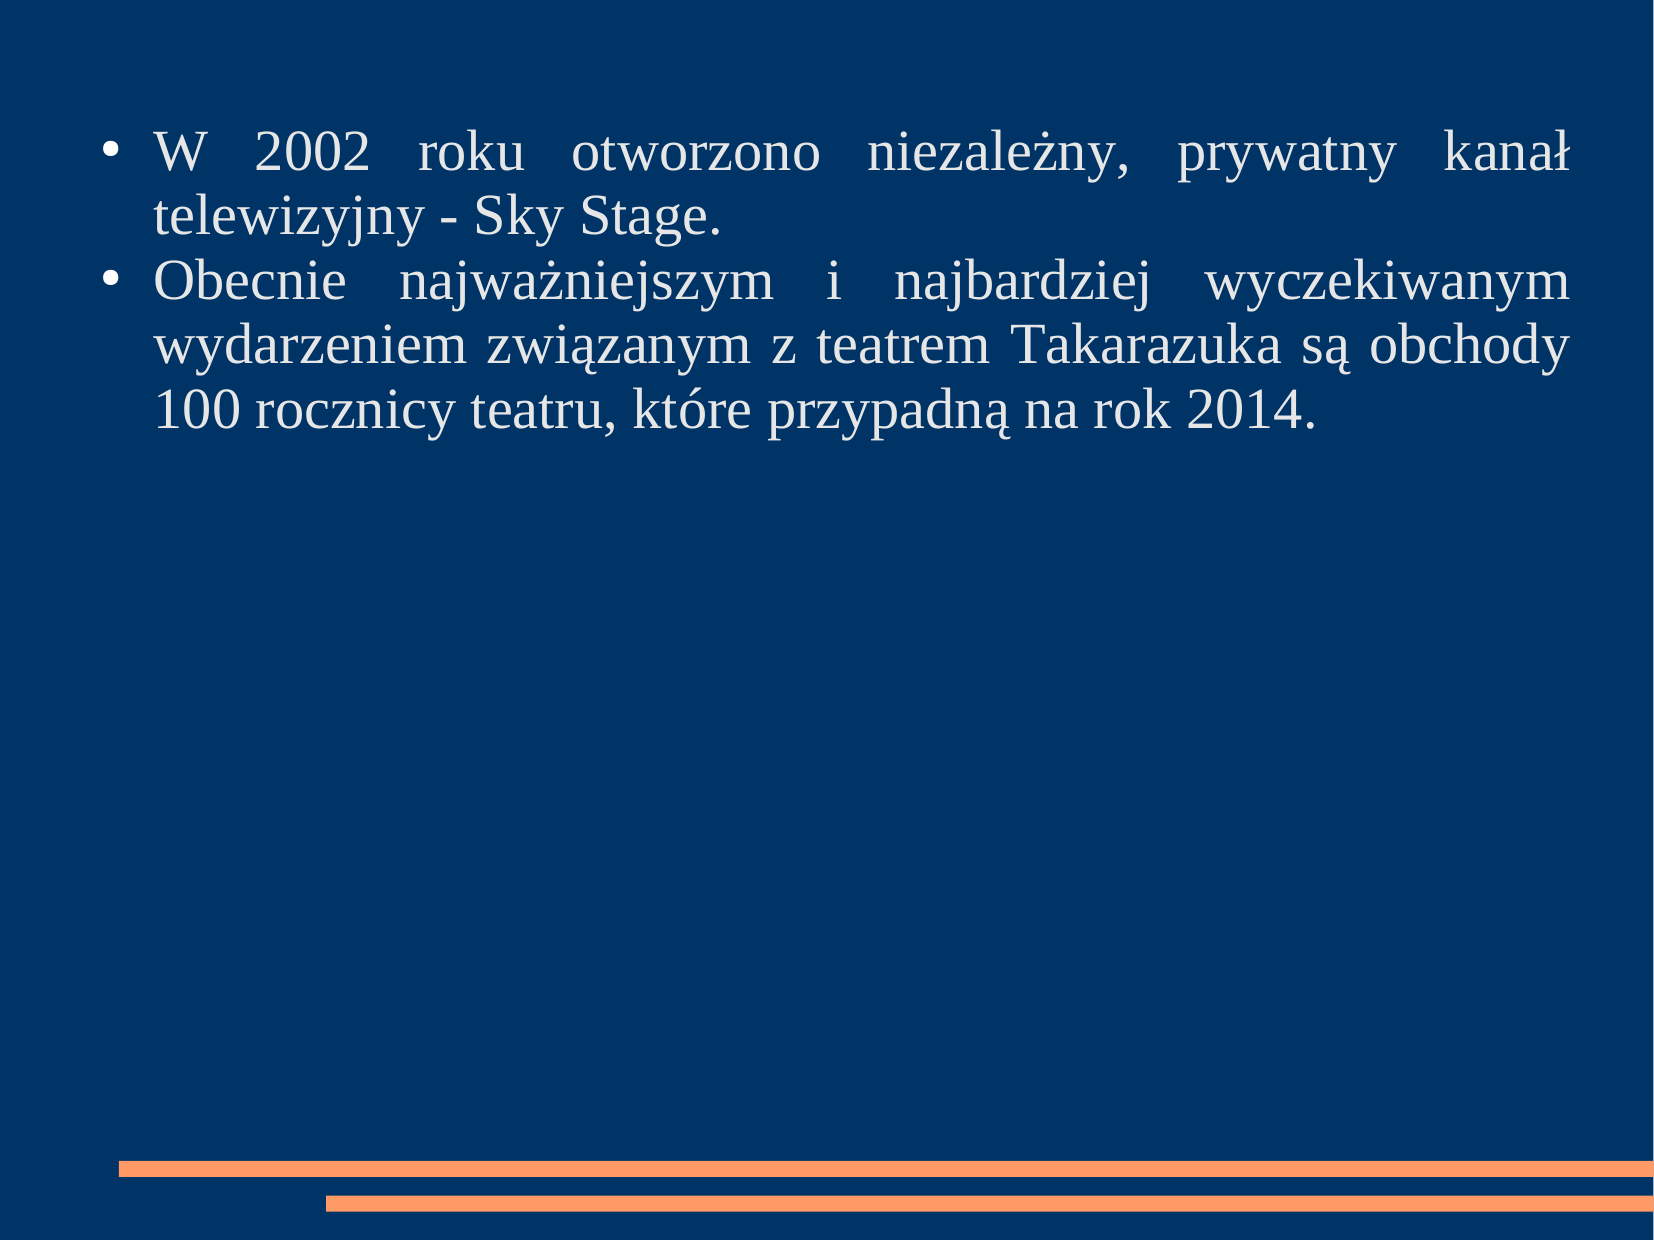

# W 2002 roku otworzono niezależny, prywatny kanał telewizyjny - Sky Stage.
Obecnie najważniejszym i najbardziej wyczekiwanym wydarzeniem związanym z teatrem Takarazuka są obchody 100 rocznicy teatru, które przypadną na rok 2014.